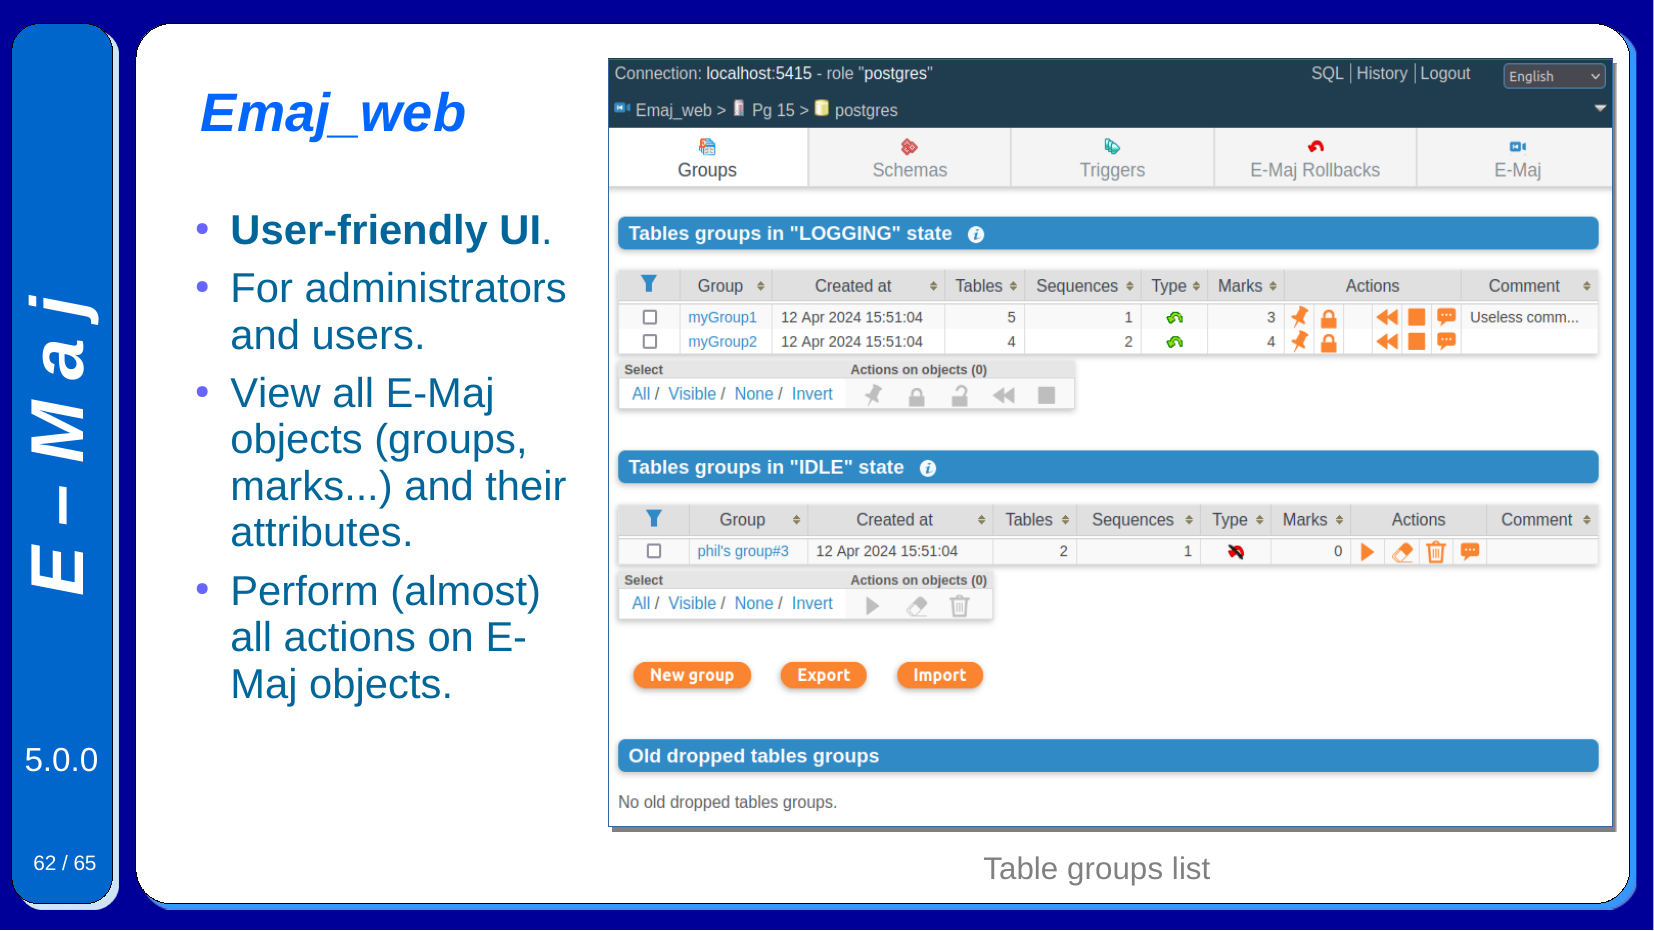

# Emaj_web
User-friendly UI.
For administrators and users.
View all E-Maj objects (groups, marks...) and their attributes.
Perform (almost) all actions on E-Maj objects.
Table groups list